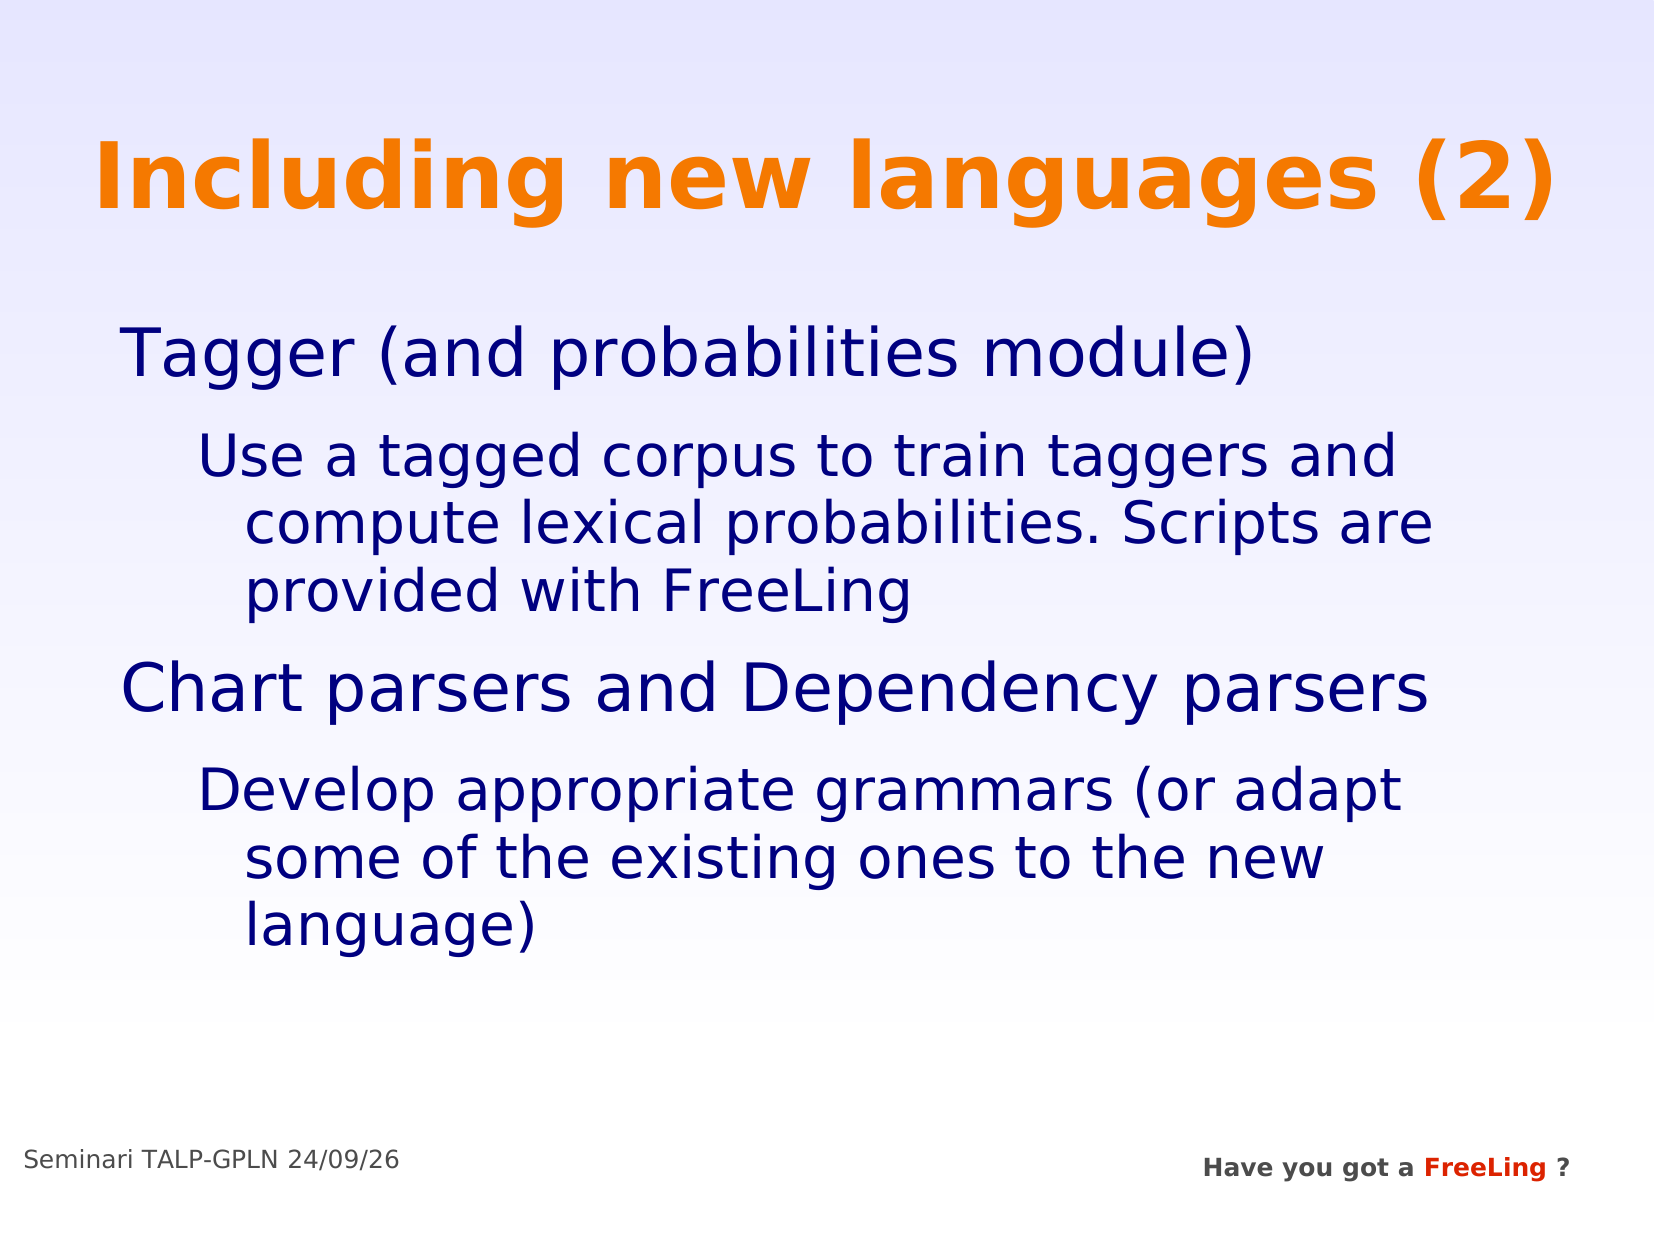

# Including new languages (2)
Tagger (and probabilities module)
Use a tagged corpus to train taggers and compute lexical probabilities. Scripts are provided with FreeLing
Chart parsers and Dependency parsers
Develop appropriate grammars (or adapt some of the existing ones to the new language)
16